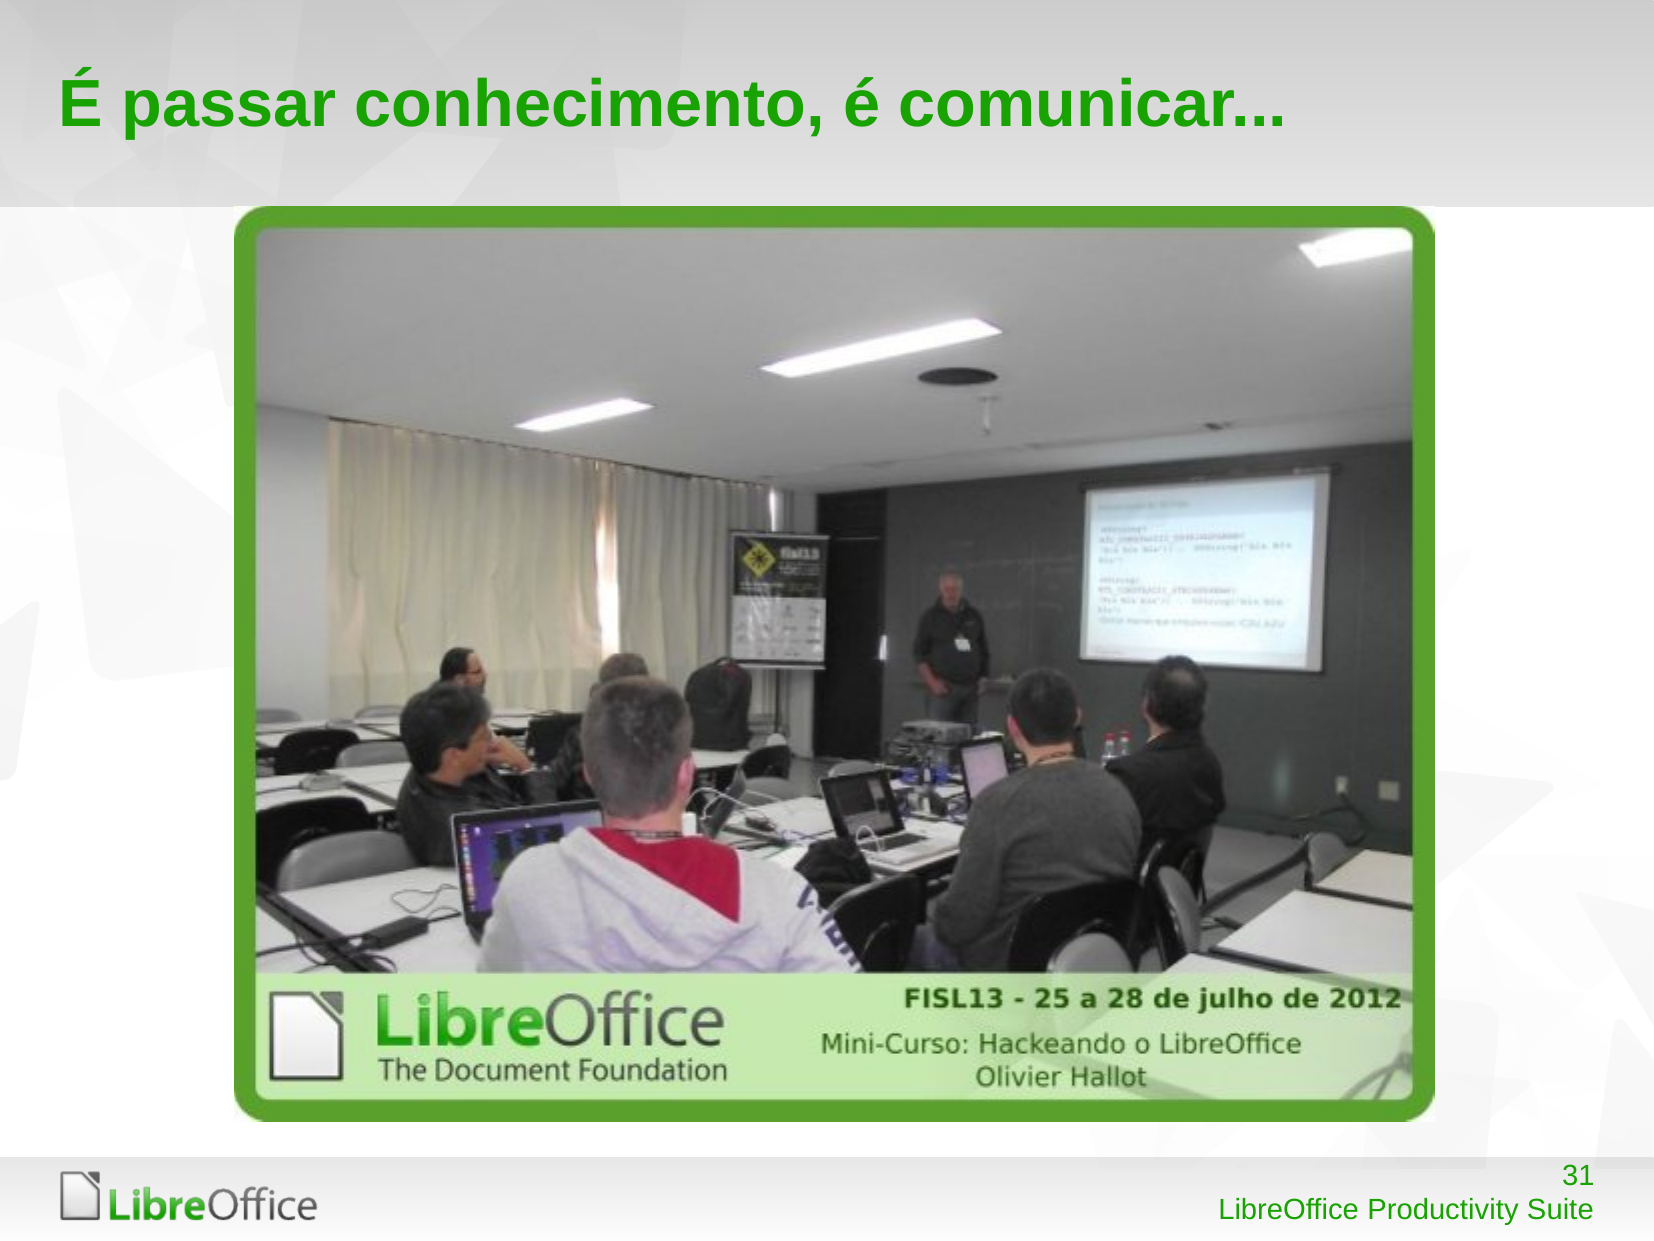

# É passar conhecimento, é comunicar...
31
LibreOffice Productivity Suite